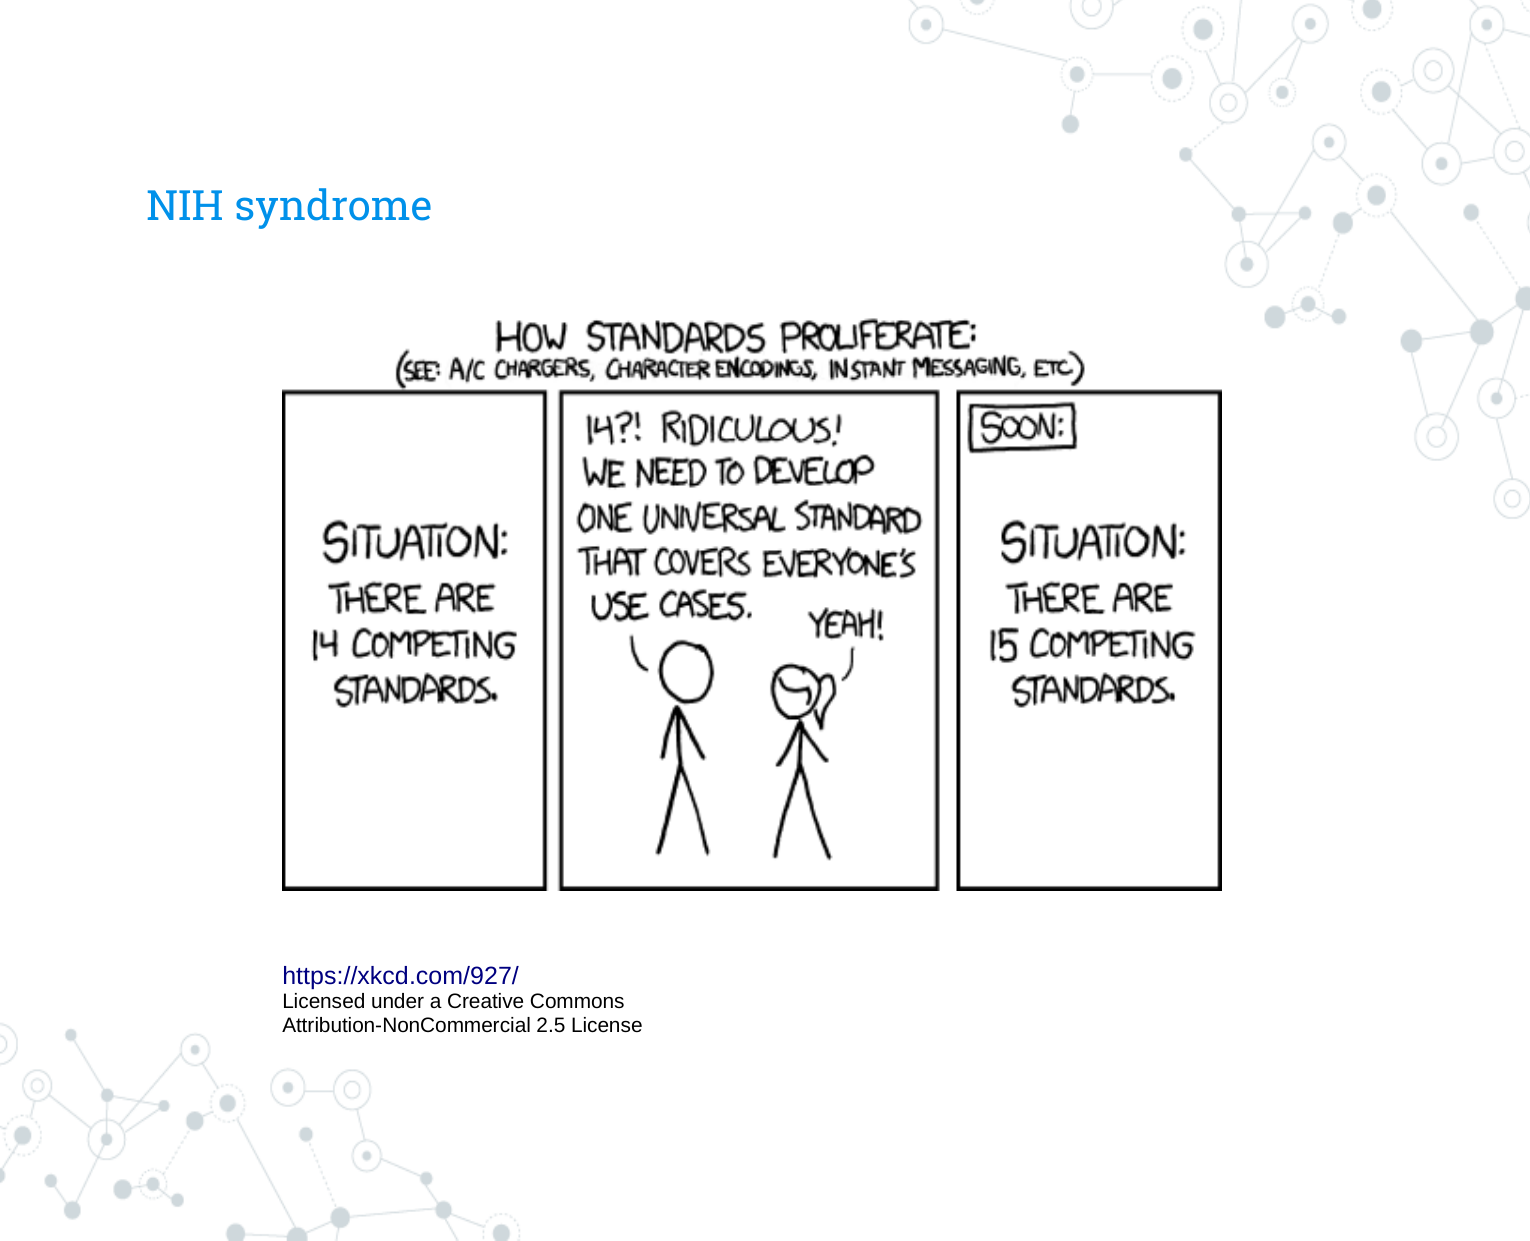

# NIH syndrome
https://xkcd.com/927/
Licensed under a Creative Commons
Attribution-NonCommercial 2.5 License